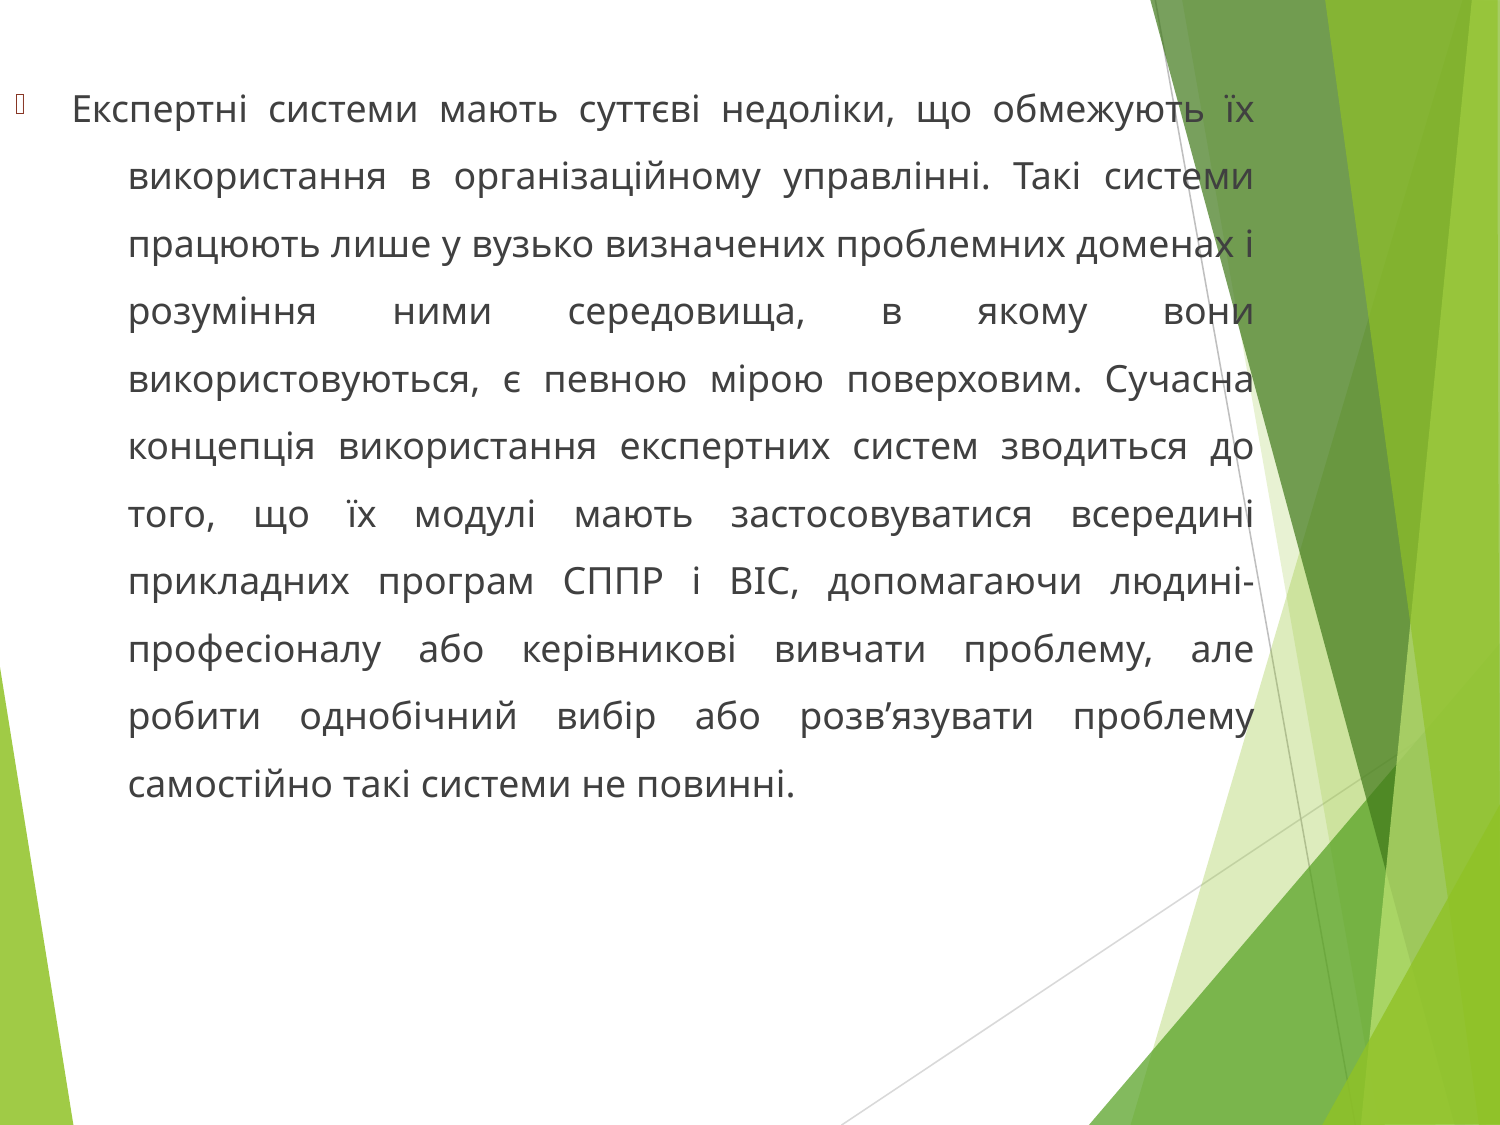

# Експертні системи мають суттєві недоліки, що обмежують їх використання в організаційному управлінні. Такі системи працюють лише у вузько визначених проблемних доменах і розуміння ними середовища, в якому вони використовуються, є певною мірою поверховим. Сучасна концепція використання експертних систем зводиться до того, що їх модулі мають застосовуватися всередині прикладних програм СППР і ВІС, допомагаючи людині-професіоналу або керівникові вивчати проблему, але робити однобічний вибір або розв’язувати проблему самостійно такі системи не повинні.